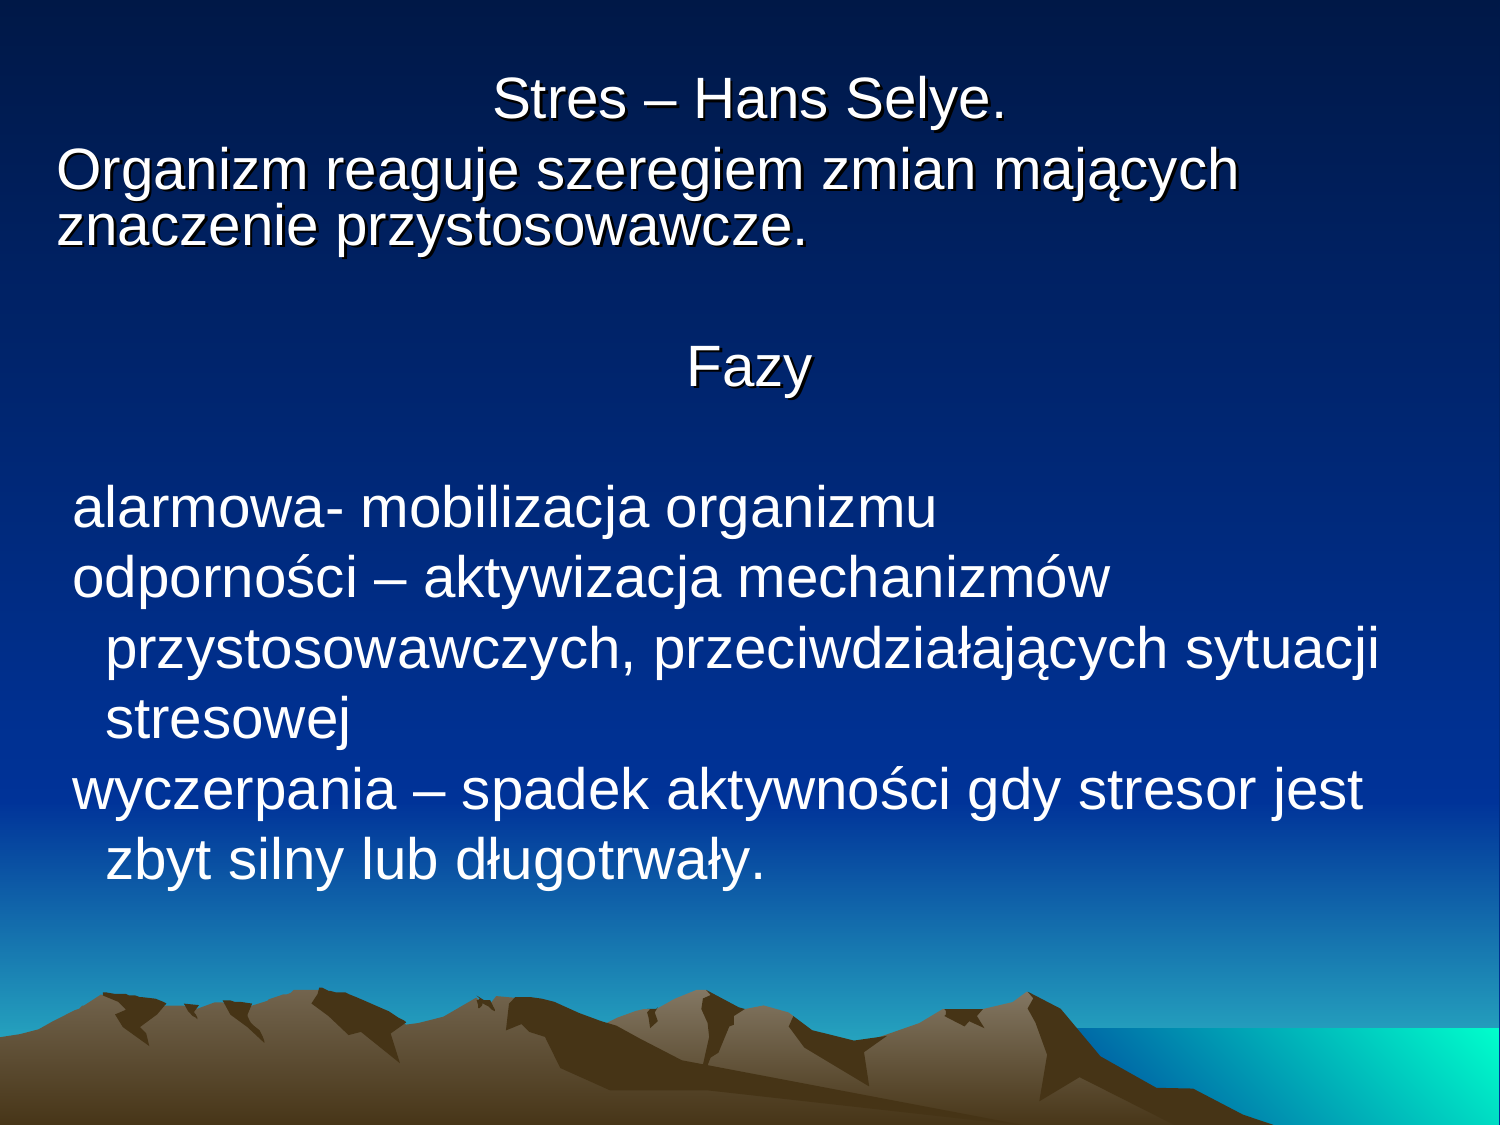

Stres – Hans Selye.
Organizm reaguje szeregiem zmian mających znaczenie przystosowawcze.
Fazy
 alarmowa- mobilizacja organizmu
 odporności – aktywizacja mechanizmów
 przystosowawczych, przeciwdziałających sytuacji
 stresowej
 wyczerpania – spadek aktywności gdy stresor jest
 zbyt silny lub długotrwały.